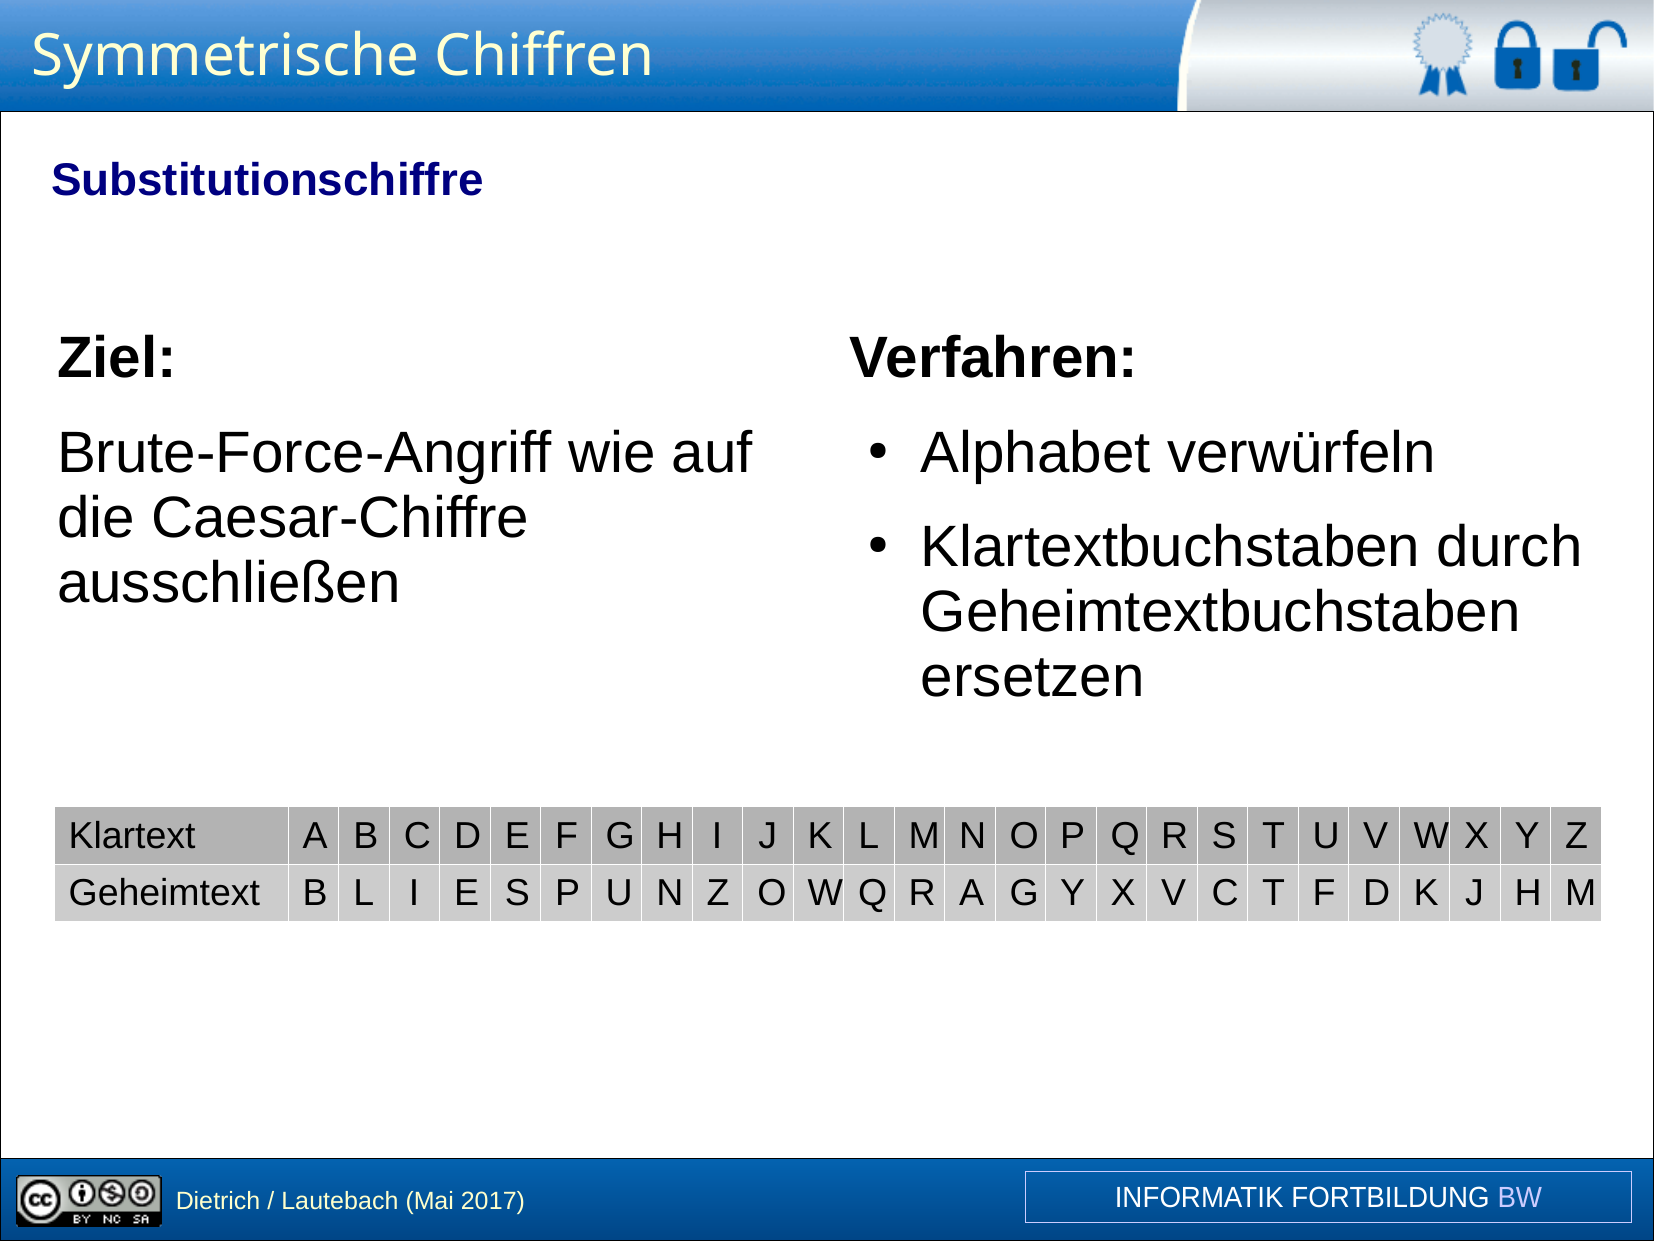

# Symmetrische Chiffren
Substitutionschiffre
Ziel:
Brute-Force-Angriff wie auf die Caesar-Chiffre ausschließen
Verfahren:
Alphabet verwürfeln
Klartextbuchstaben durch Geheimtextbuchstaben ersetzen
| Klartext | A | B | C | D | E | F | G | H | I | J | K | L | M | N | O | P | Q | R | S | T | U | V | W | X | Y | Z |
| --- | --- | --- | --- | --- | --- | --- | --- | --- | --- | --- | --- | --- | --- | --- | --- | --- | --- | --- | --- | --- | --- | --- | --- | --- | --- | --- |
| Geheimtext | B | L | I | E | S | P | U | N | Z | O | W | Q | R | A | G | Y | X | V | C | T | F | D | K | J | H | M |
12